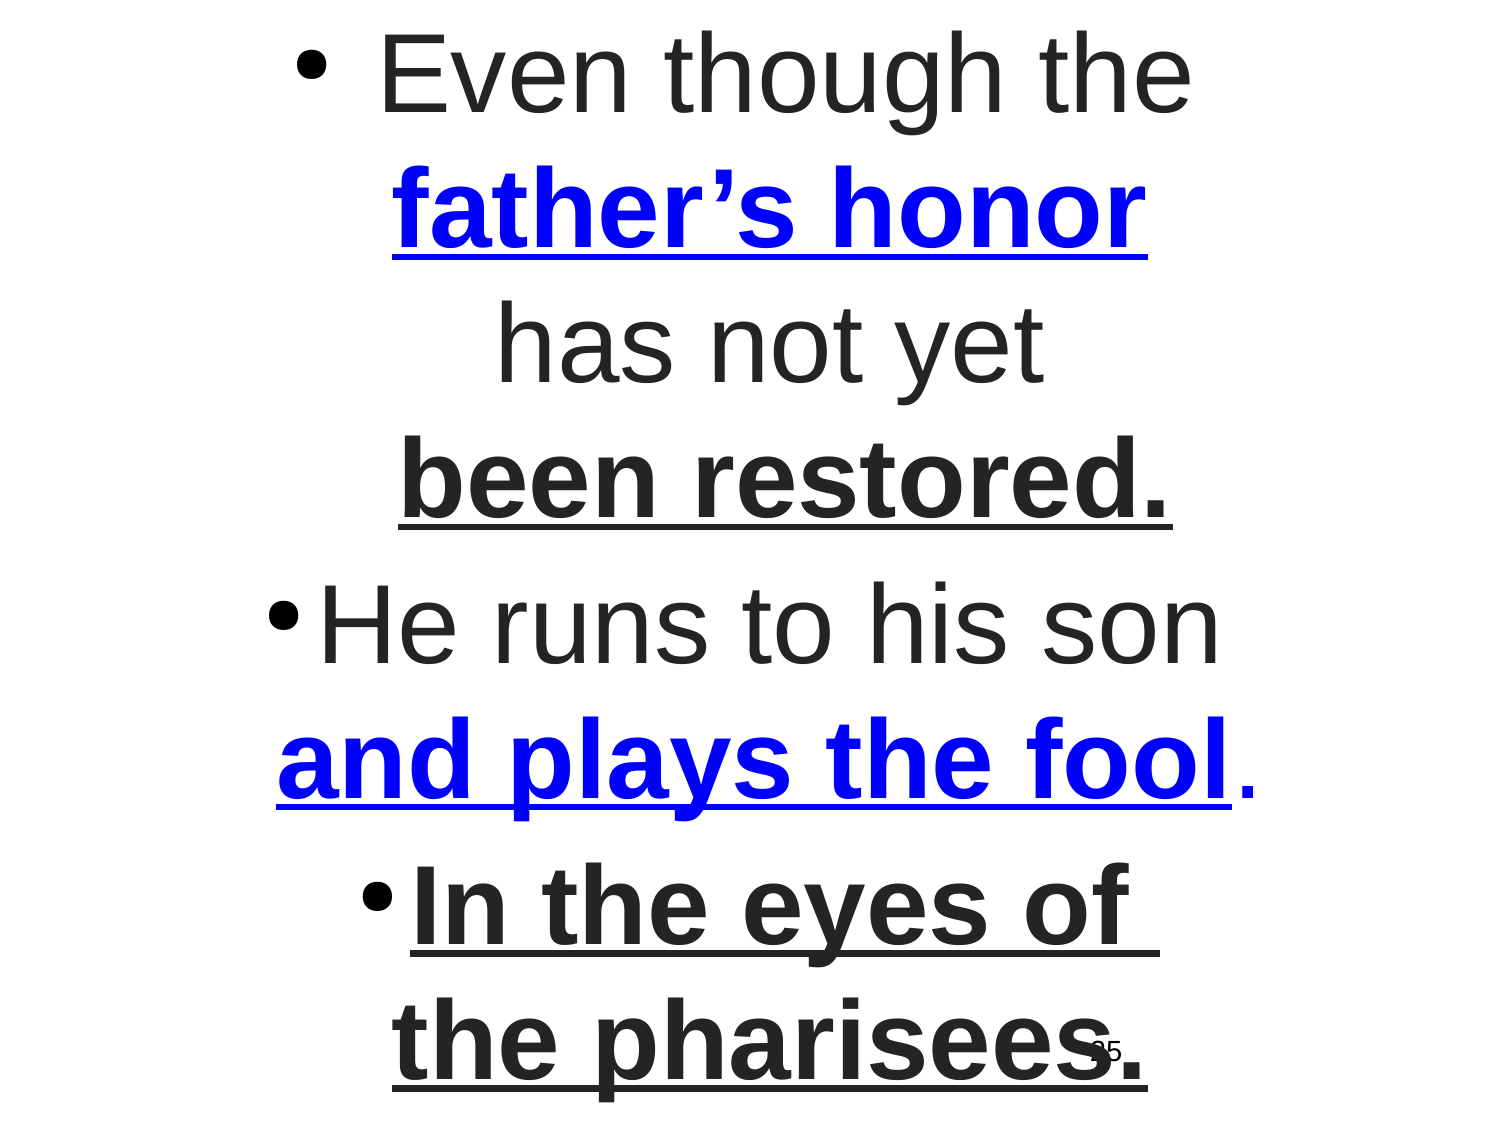

# Even though the father’s honor has not yet been restored.
He runs to his son
and plays the fool.
In the eyes of
the pharisees.
25